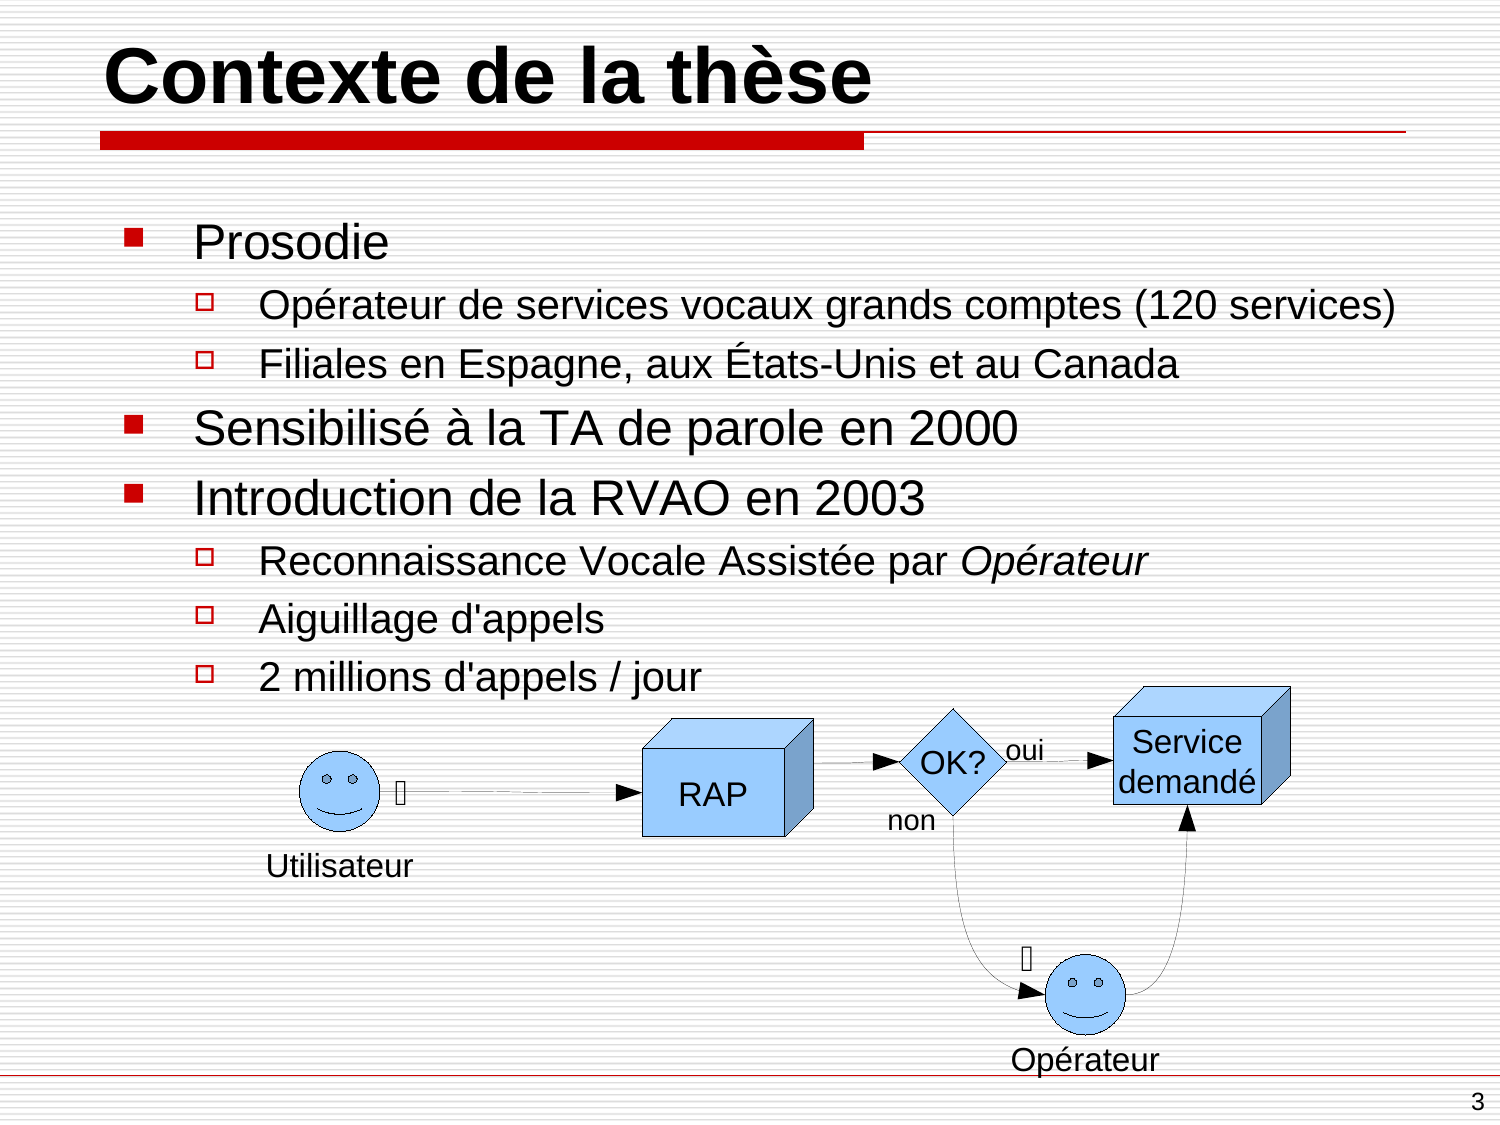

# Contexte de la thèse
Prosodie
Opérateur de services vocaux grands comptes (120 services)
Filiales en Espagne, aux États-Unis et au Canada
Sensibilisé à la TA de parole en 2000
Introduction de la RVAO en 2003
Reconnaissance Vocale Assistée par Opérateur
Aiguillage d'appels
2 millions d'appels / jour
Service
demandé
OK?
RAP
oui

non
Utilisateur

Opérateur
3